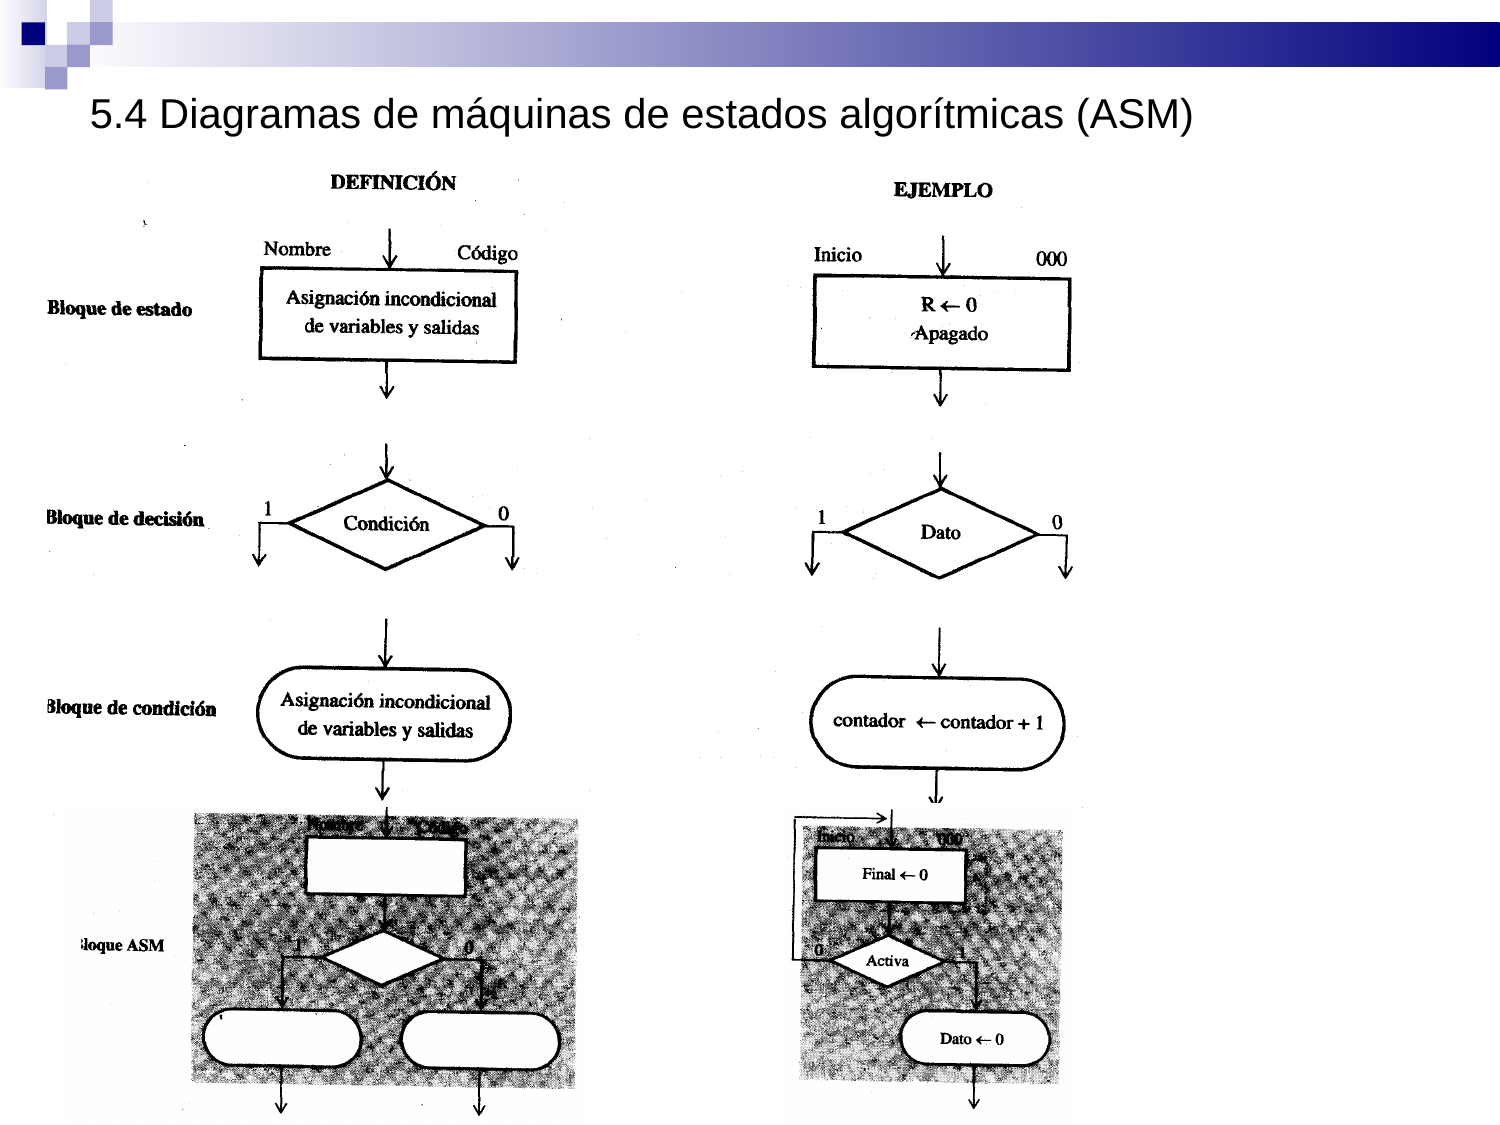

# 5.4 Diagramas de máquinas de estados algorítmicas (ASM)‏